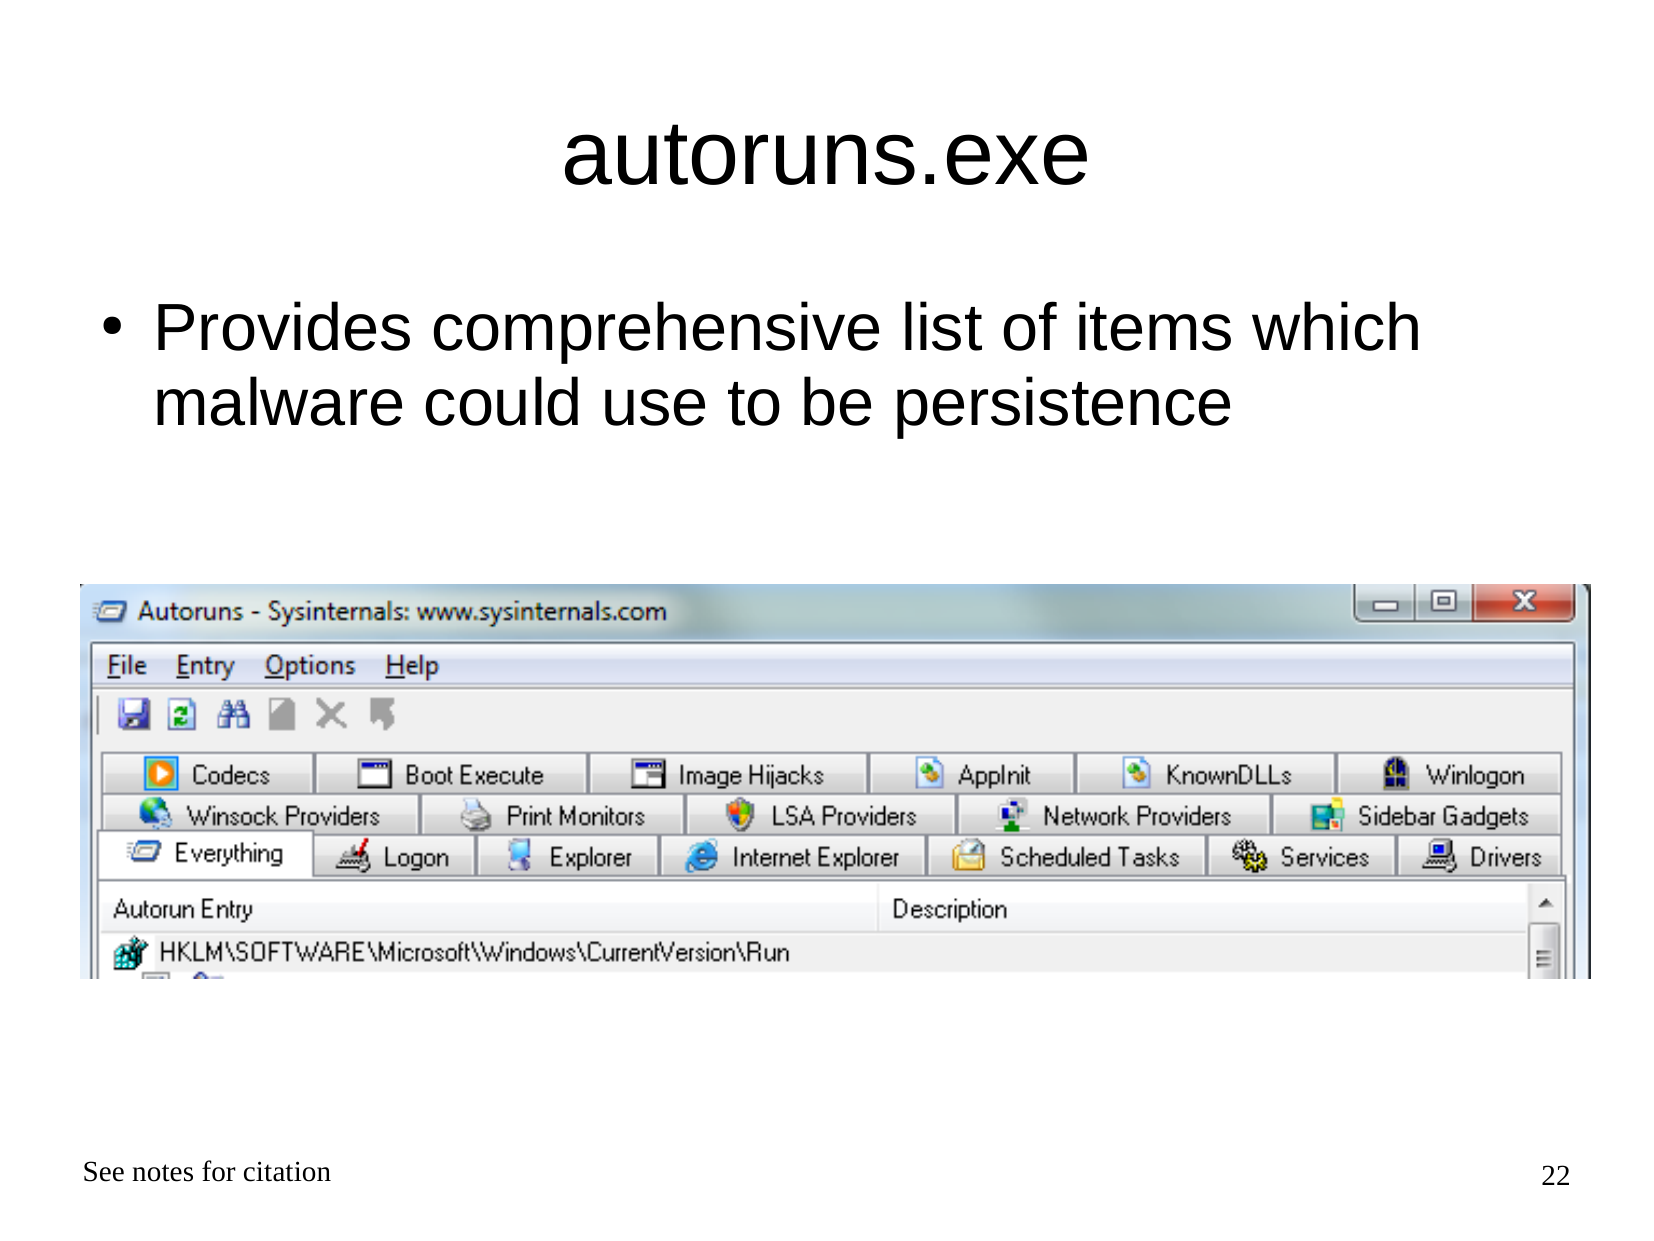

# autoruns.exe
Provides comprehensive list of items which malware could use to be persistence
See notes for citation
22